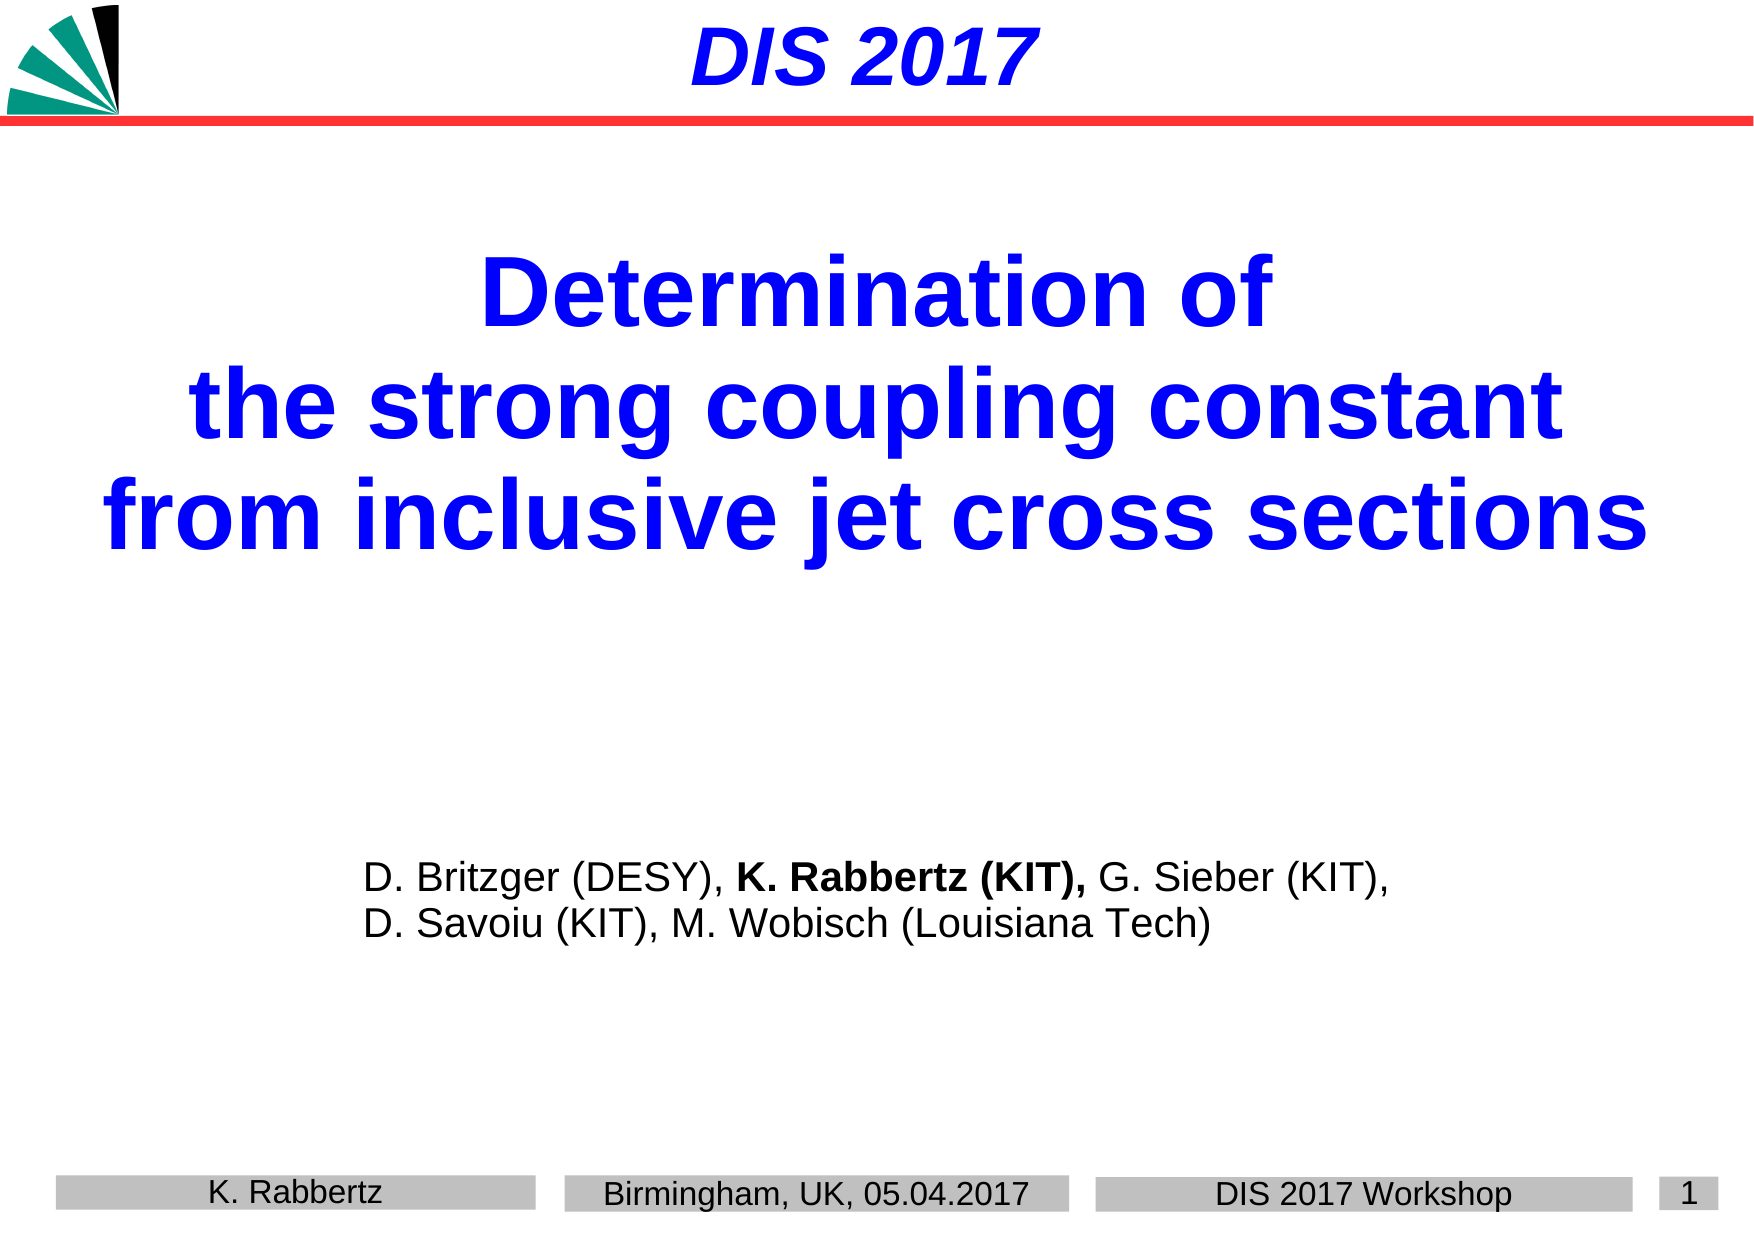

# DIS 2017
Determination of
the strong coupling constant
from inclusive jet cross sections
D. Britzger (DESY), K. Rabbertz (KIT), G. Sieber (KIT),
D. Savoiu (KIT), M. Wobisch (Louisiana Tech)